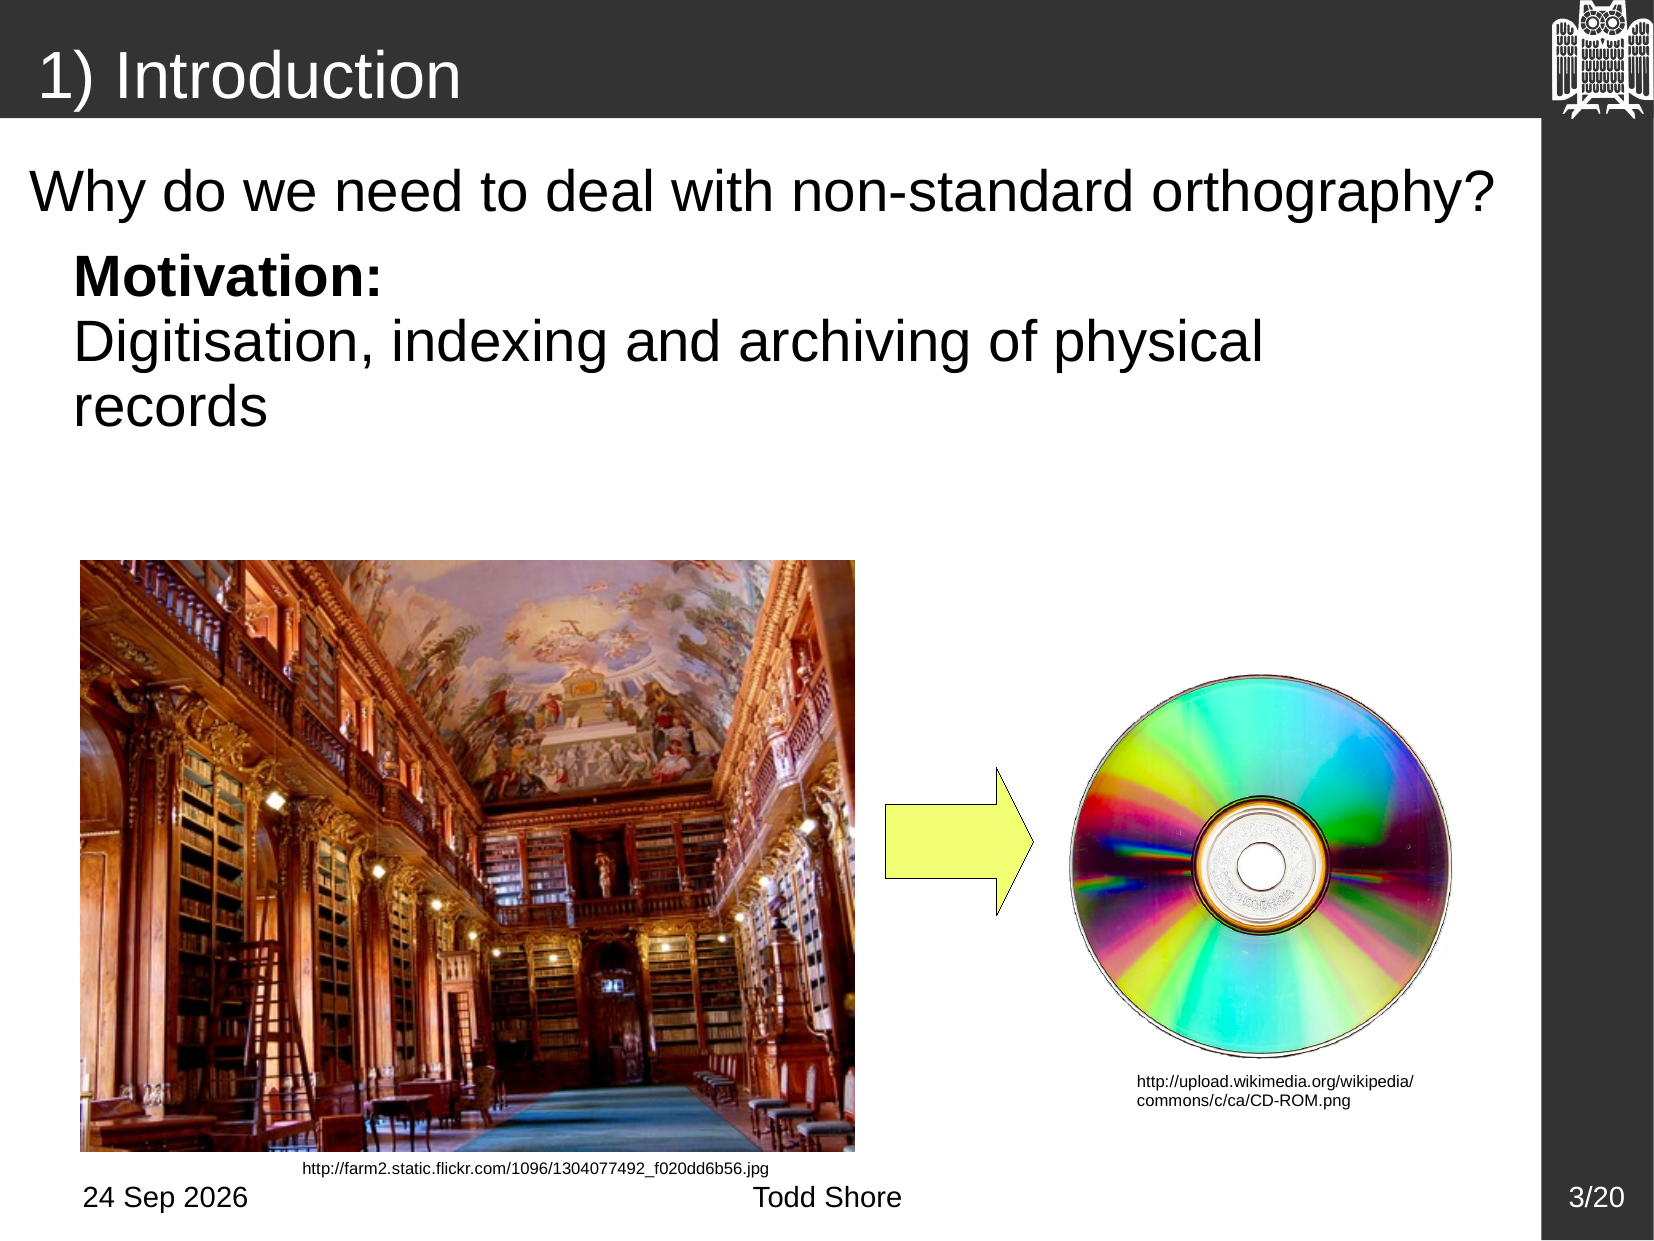

1) Introduction
# Why do we need to deal with non-standard orthography?
Motivation:
Digitisation, indexing and archiving of physical records
http://upload.wikimedia.org/wikipedia/commons/c/ca/CD-ROM.png
http://farm2.static.flickr.com/1096/1304077492_f020dd6b56.jpg
3